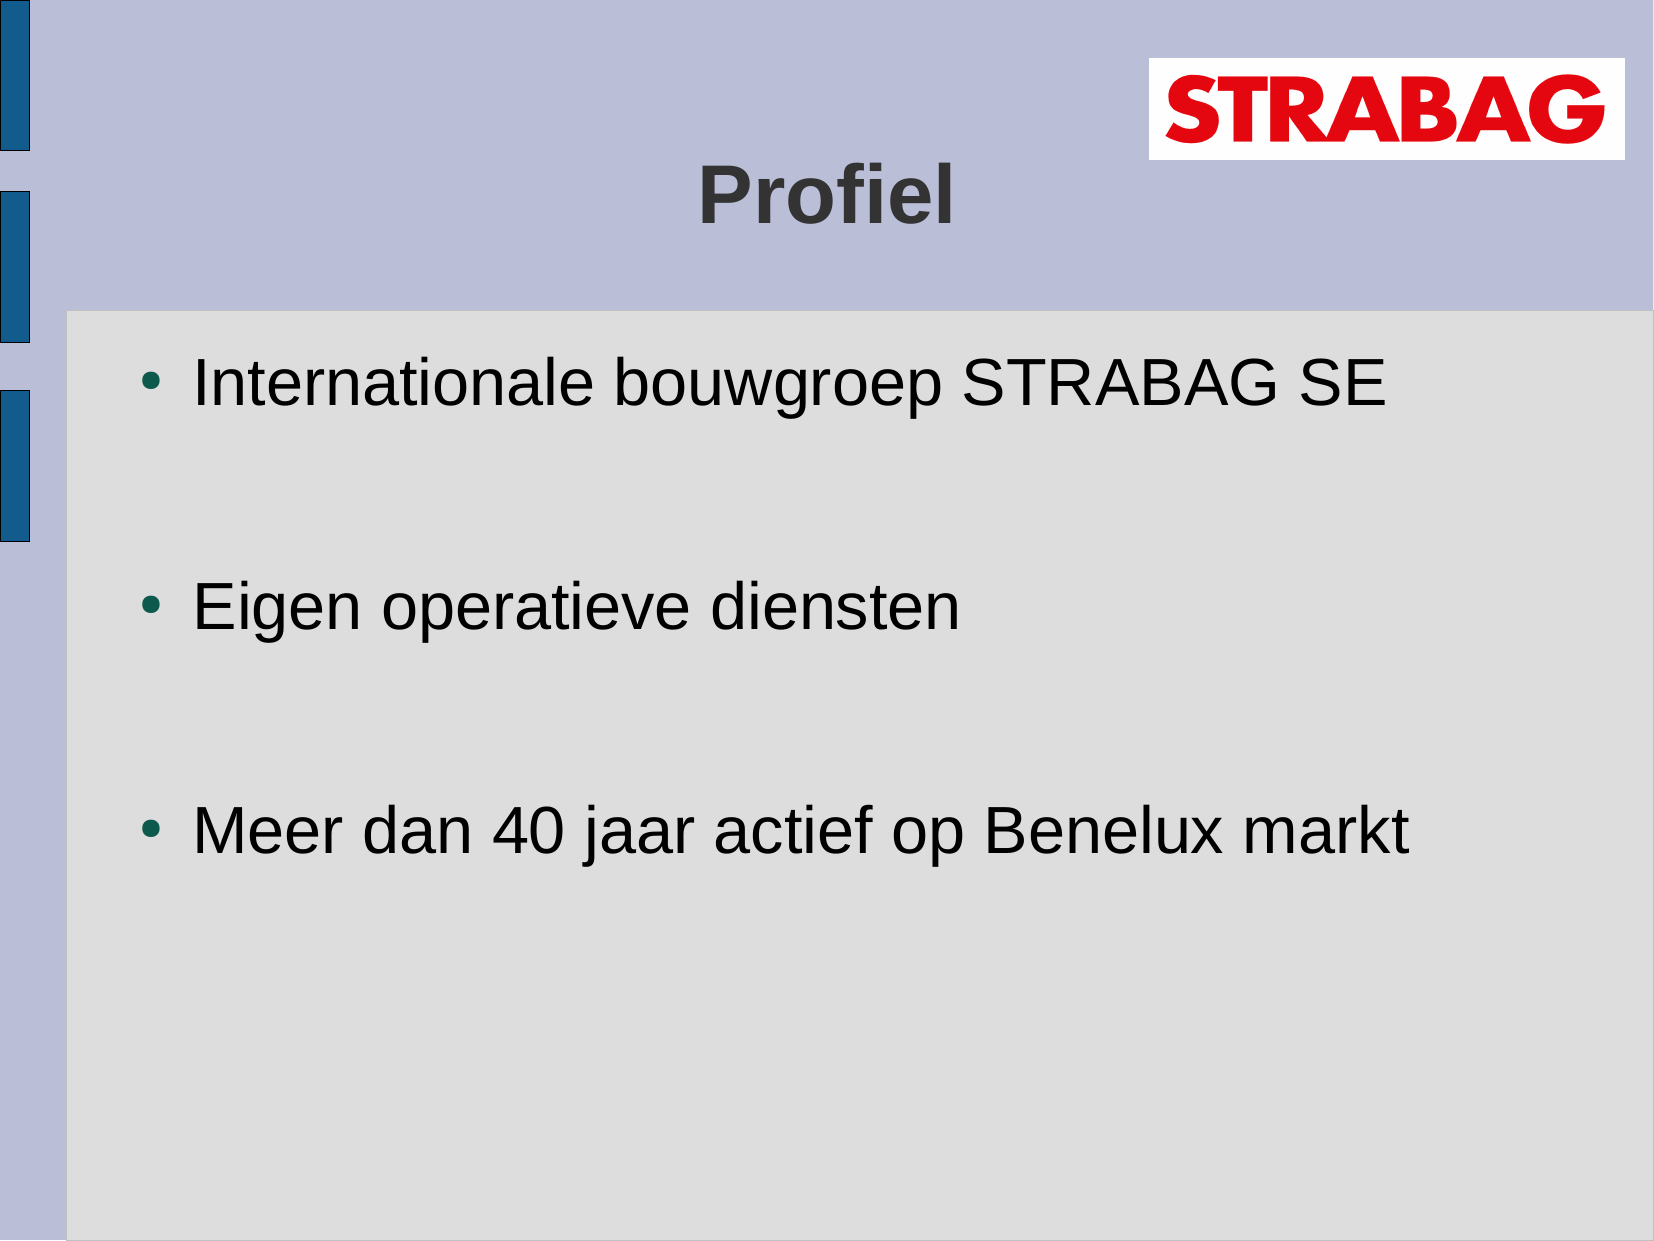

# Profiel
Internationale bouwgroep STRABAG SE
Eigen operatieve diensten
Meer dan 40 jaar actief op Benelux markt